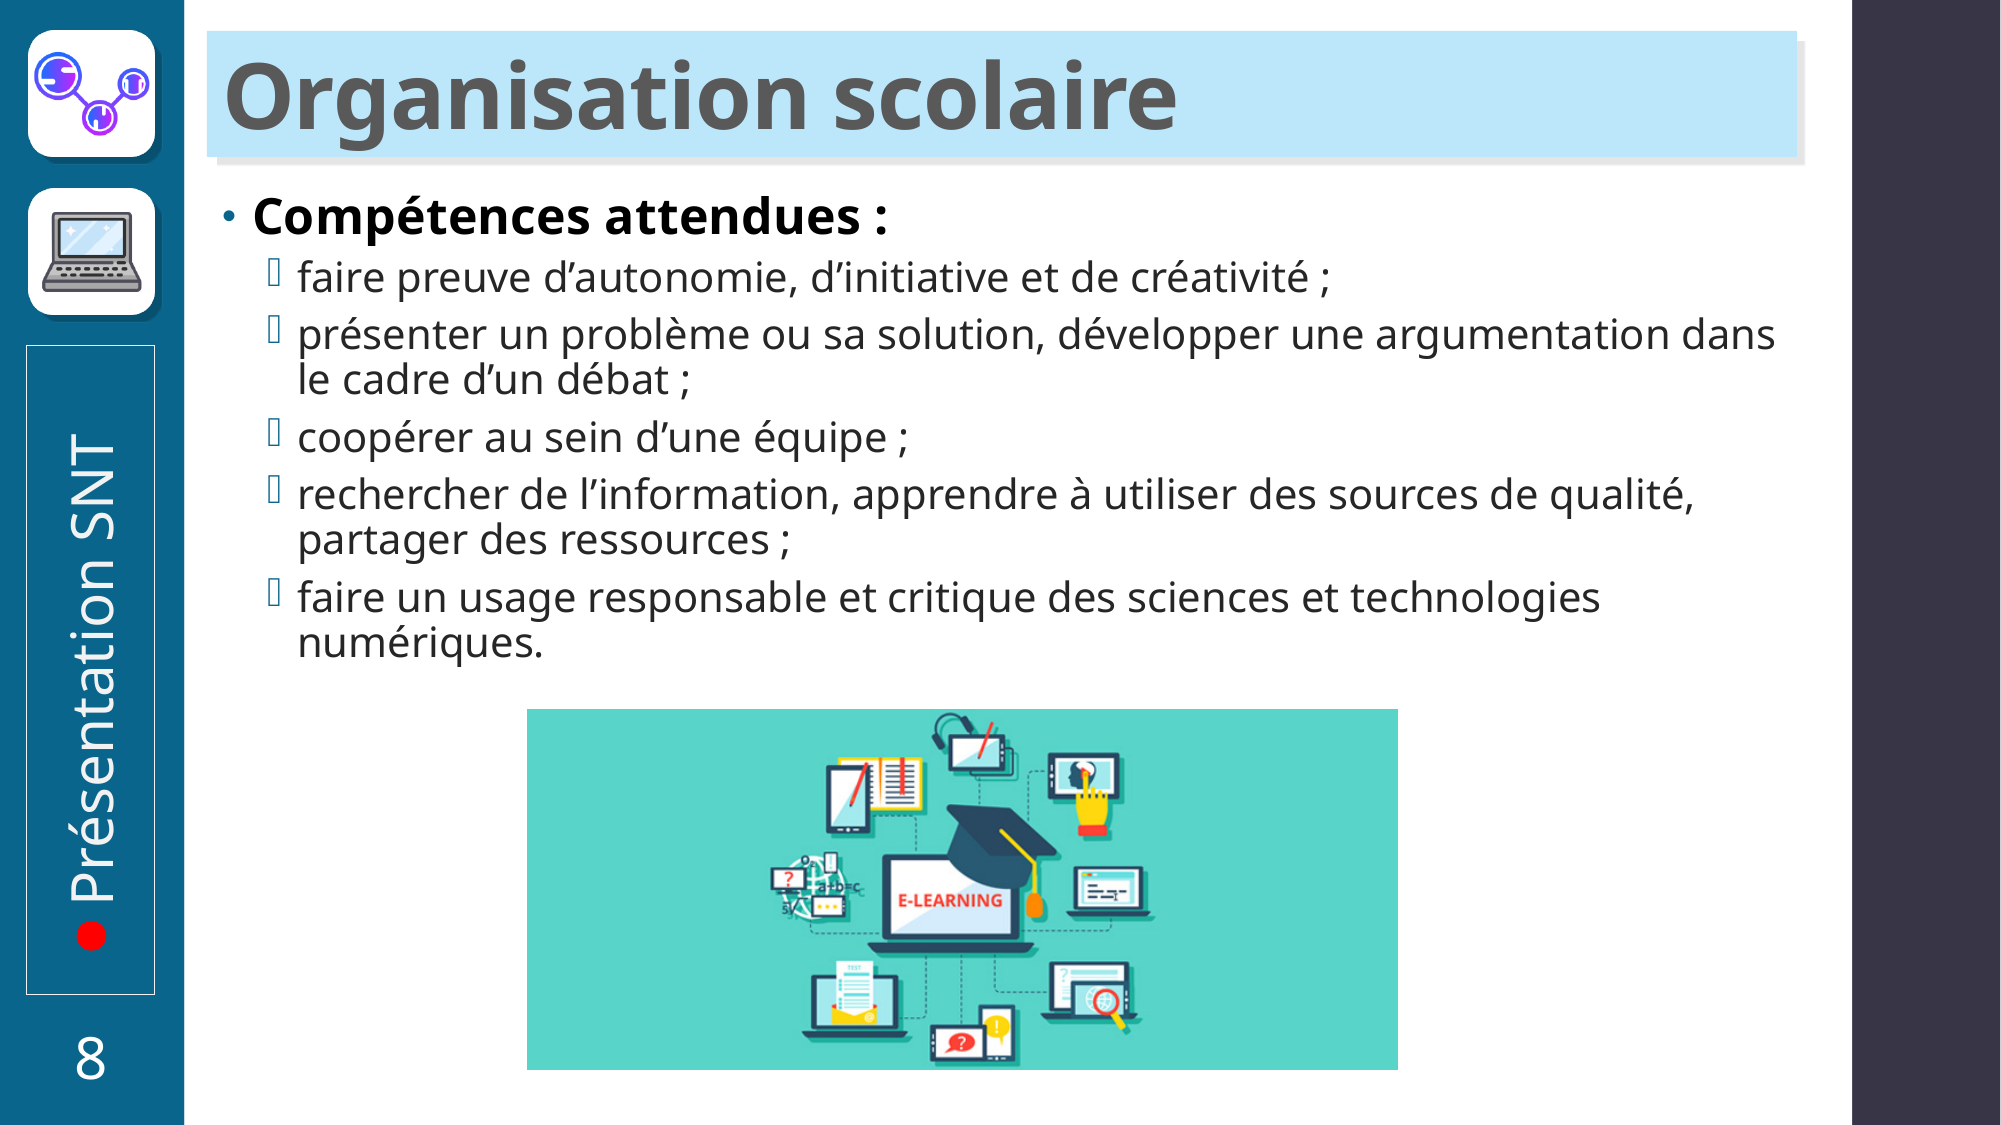

# Organisation scolaire
Compétences attendues :
faire preuve d’autonomie, d’initiative et de créativité ;
présenter un problème ou sa solution, développer une argumentation dans le cadre d’un débat ;
coopérer au sein d’une équipe ;
rechercher de l’information, apprendre à utiliser des sources de qualité, partager des ressources ;
faire un usage responsable et critique des sciences et technologies numériques.
Présentation SNT